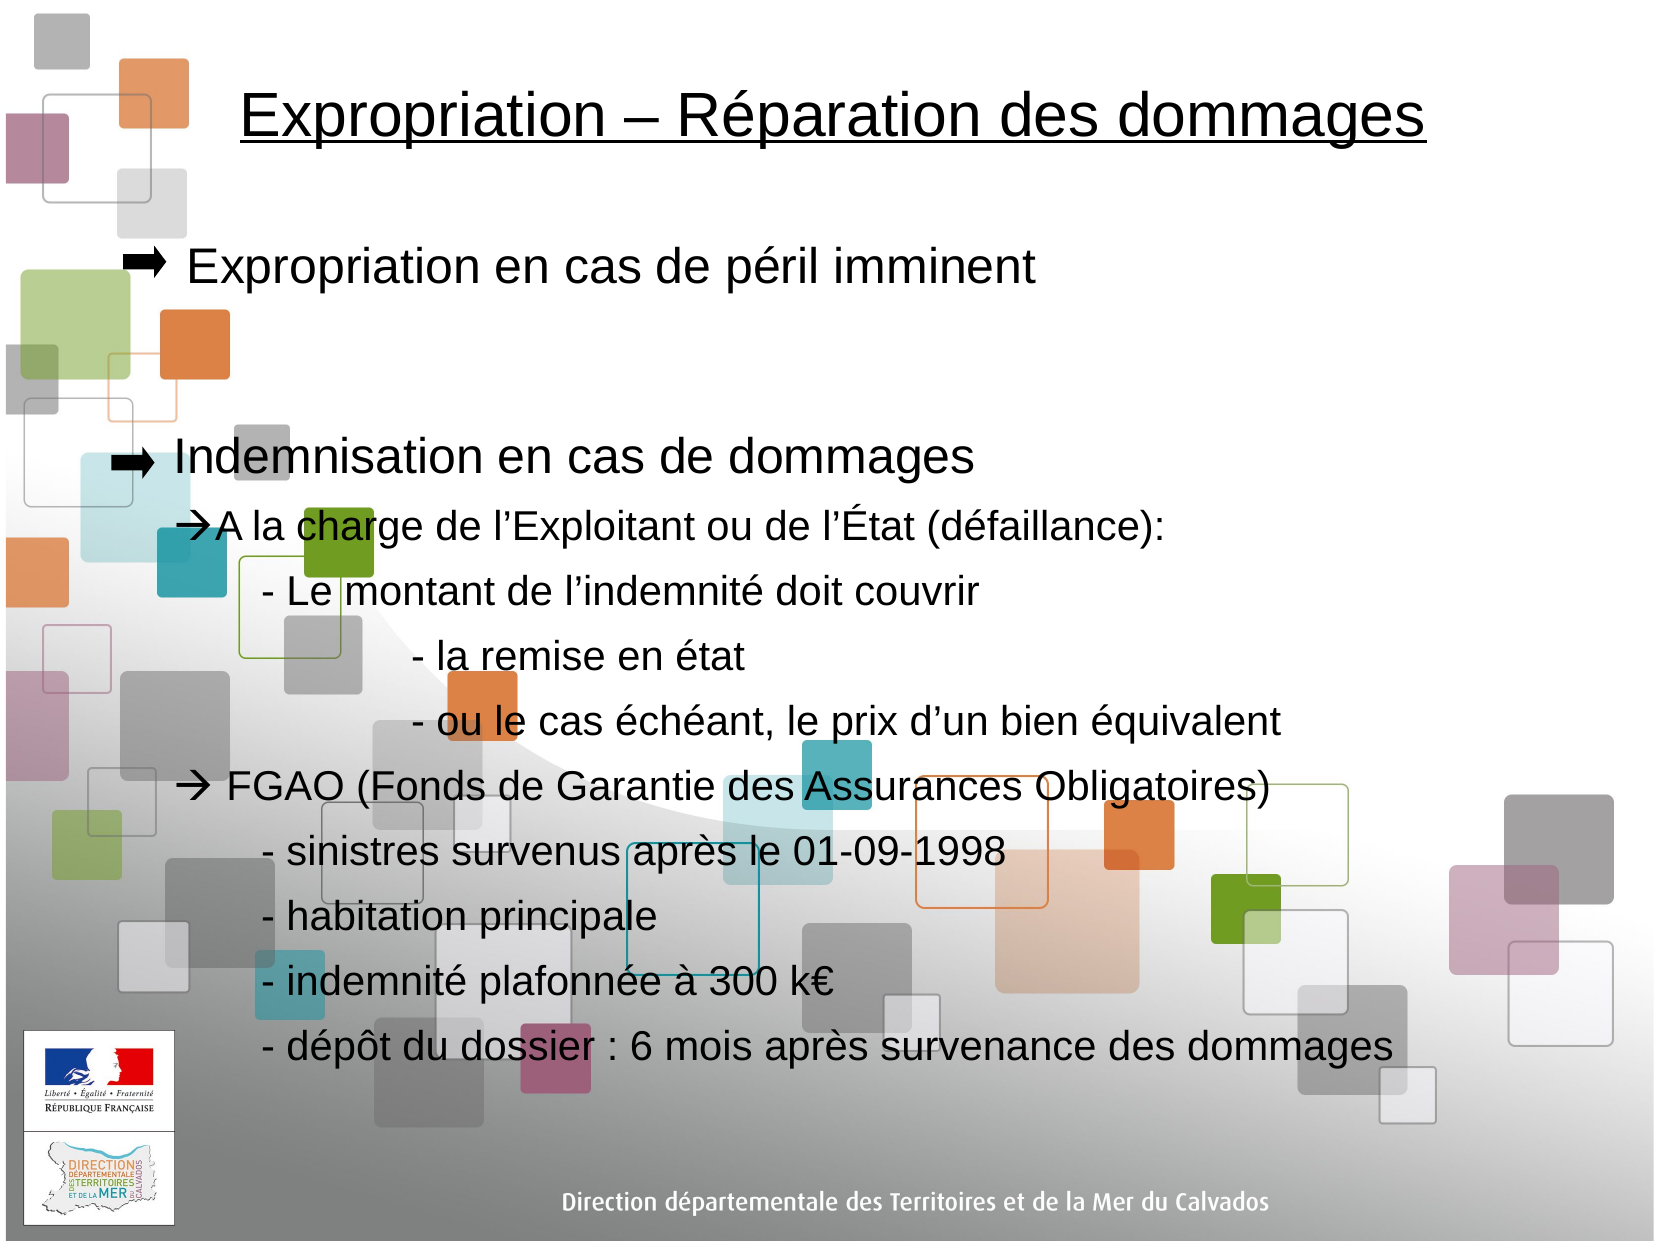

Expropriation – Réparation des dommages
	Expropriation en cas de péril imminent
#
	Indemnisation en cas de dommages
A la charge de l’Exploitant ou de l’État (défaillance):
	- Le montant de l’indemnité doit couvrir
		- la remise en état
		- ou le cas échéant, le prix d’un bien équivalent
 FGAO (Fonds de Garantie des Assurances Obligatoires)
	- sinistres survenus après le 01-09-1998
	- habitation principale
	- indemnité plafonnée à 300 k€
	- dépôt du dossier : 6 mois après survenance des dommages